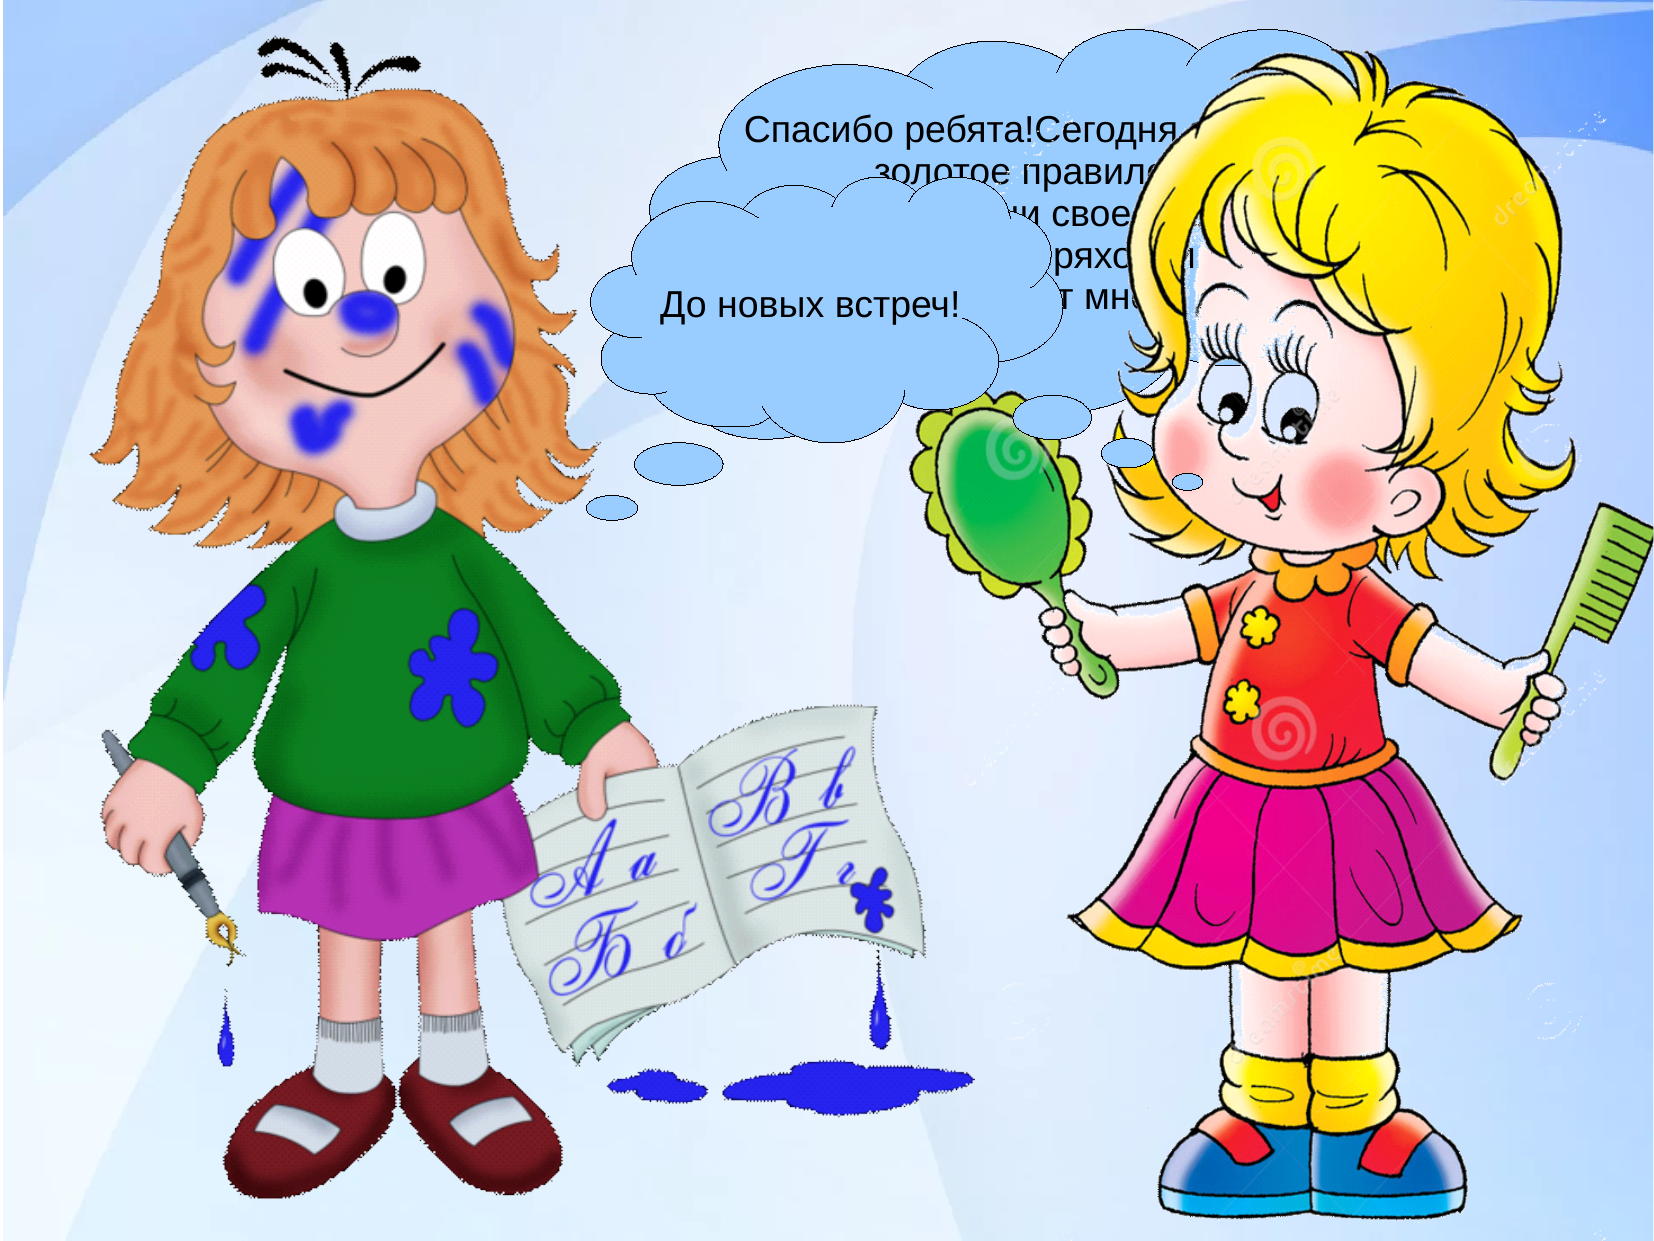

Спасибо ребята!Сегодня я узнала
золотое правило
 „Каждой вещи свое место“
Я больше не буду неряхой, и я думаю
У меня теперь будет много друзей!
До новых встреч!